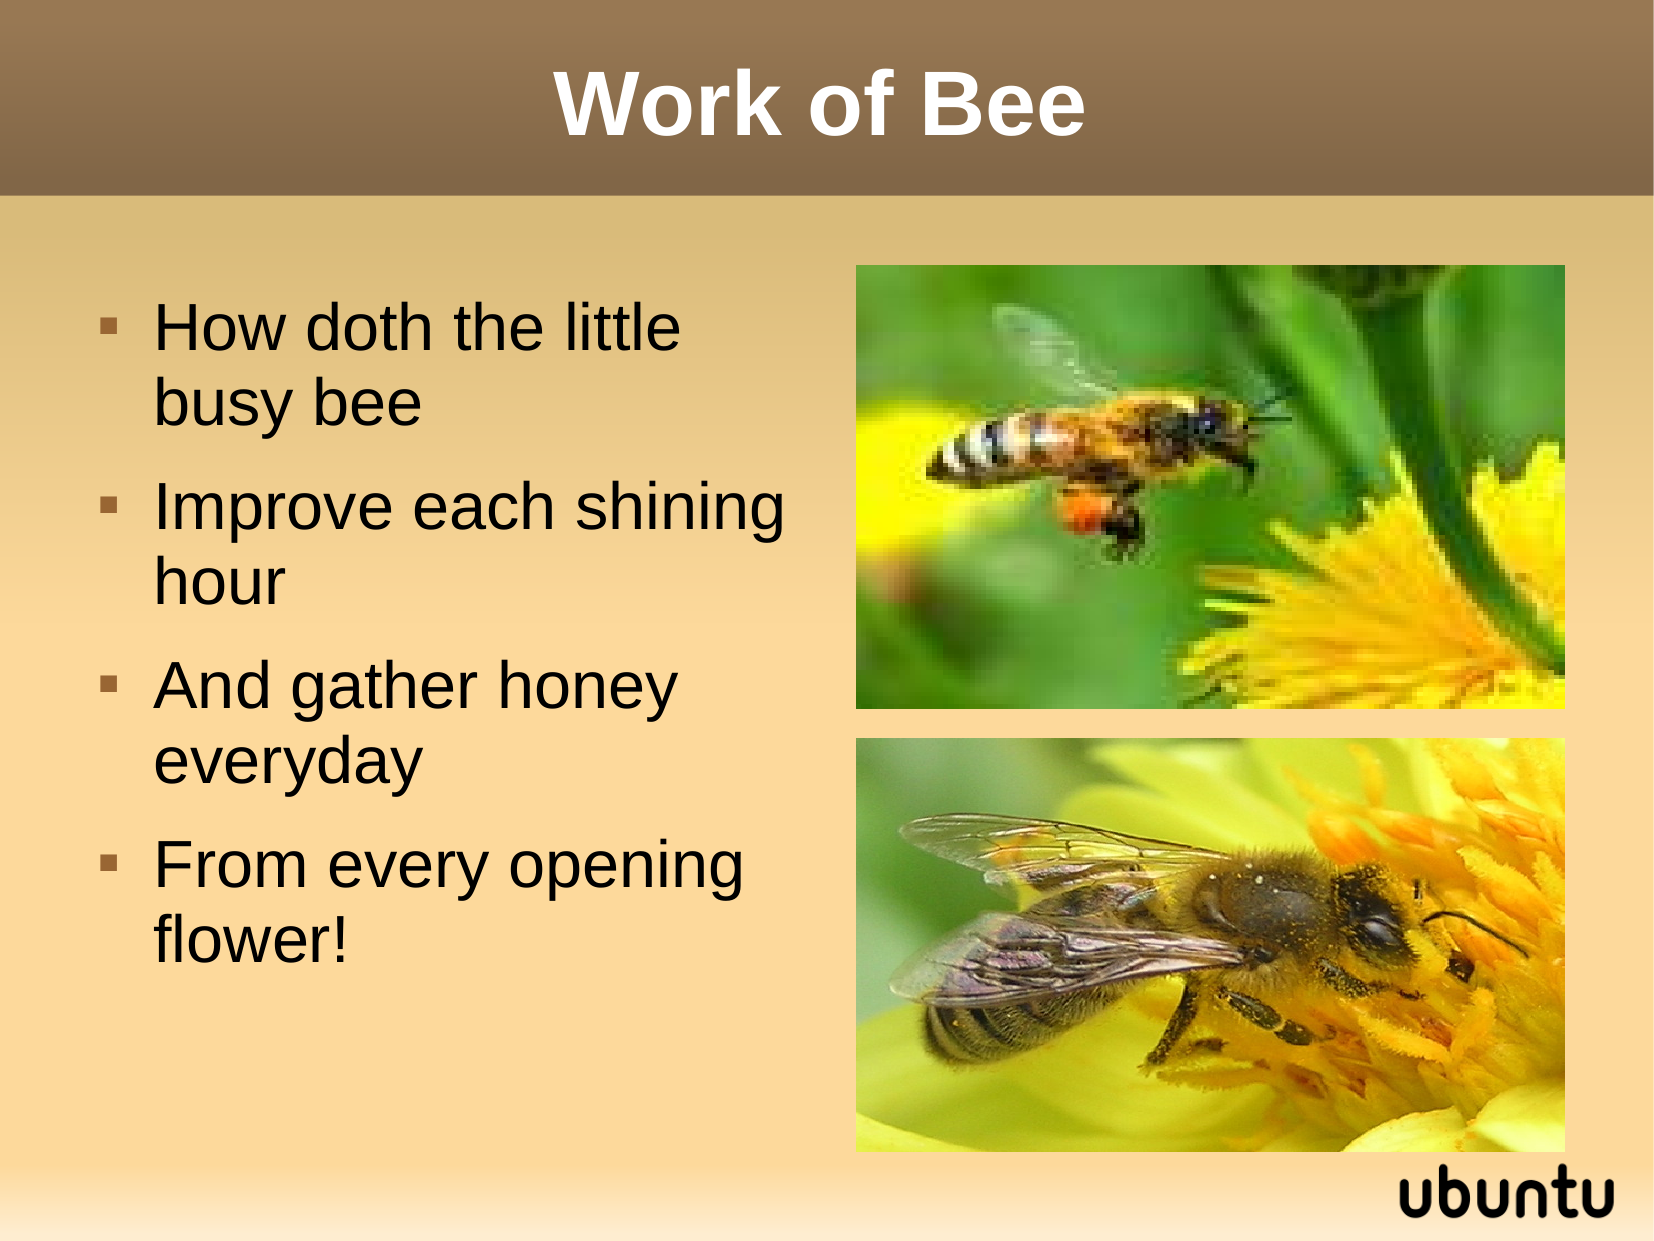

# Work of Bee
How doth the little busy bee
Improve each shining hour
And gather honey everyday
From every opening flower!